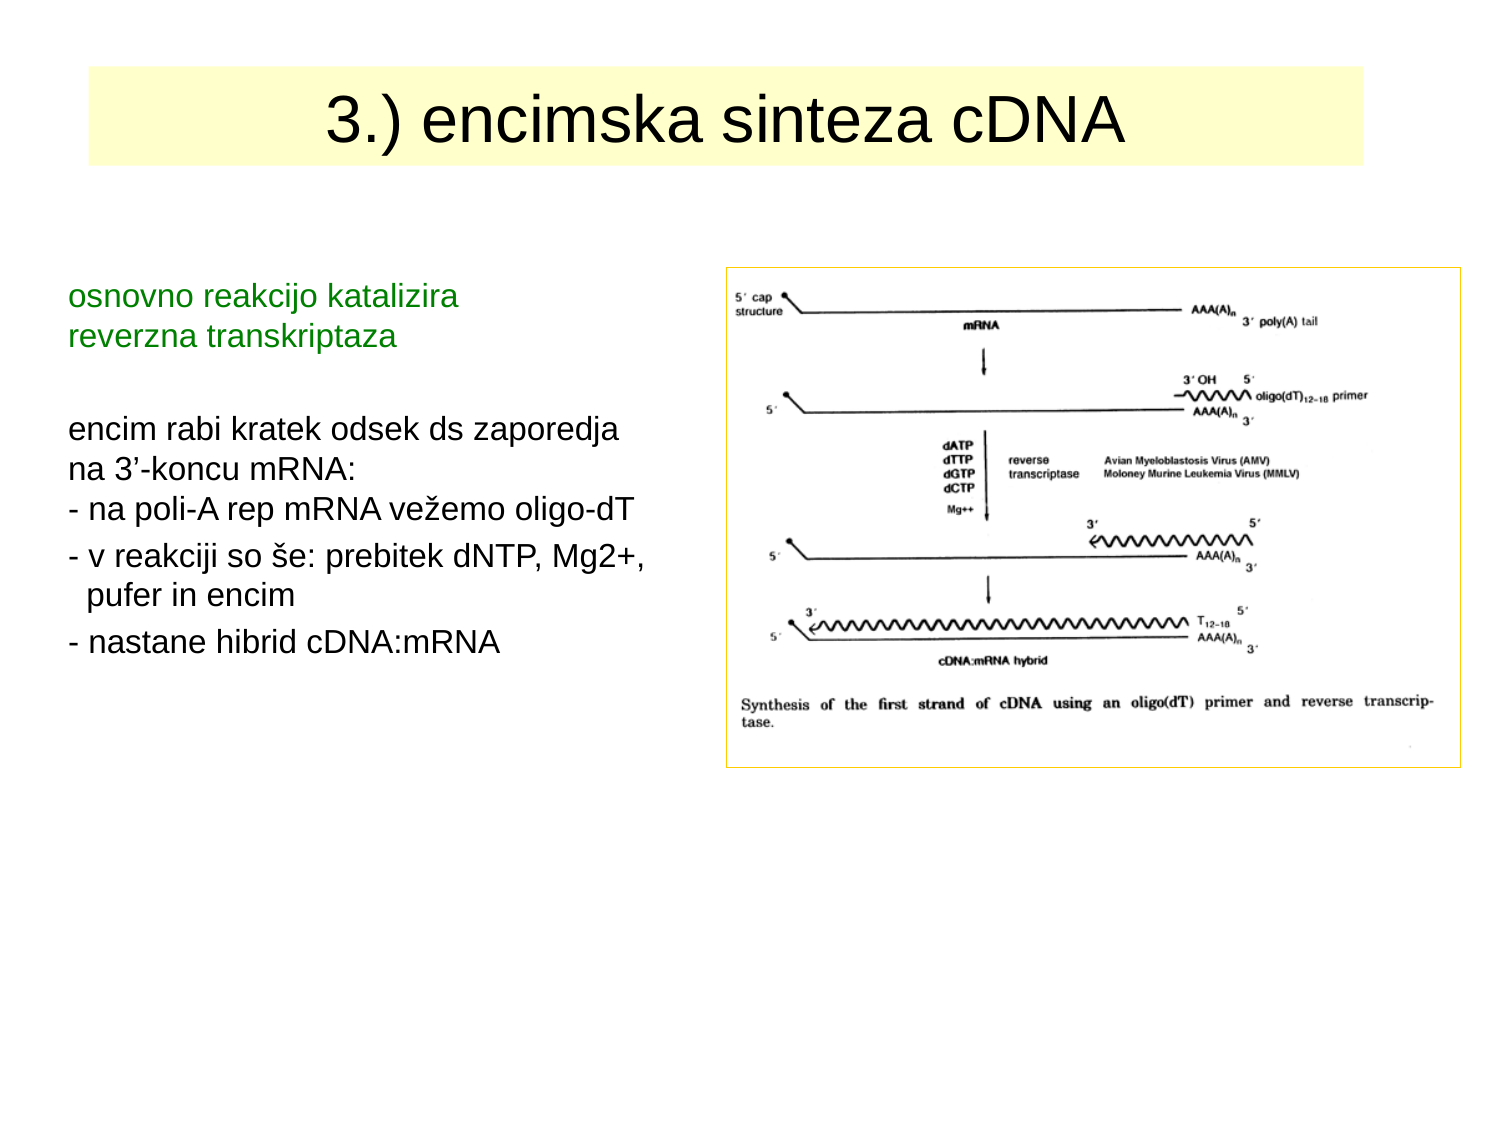

# 3.) encimska sinteza cDNA
osnovno reakcijo katalizira
reverzna transkriptaza
encim rabi kratek odsek ds zaporedja
na 3’-koncu mRNA:
- na poli-A rep mRNA vežemo oligo-dT
- v reakciji so še: prebitek dNTP, Mg2+,
 pufer in encim
- nastane hibrid cDNA:mRNA